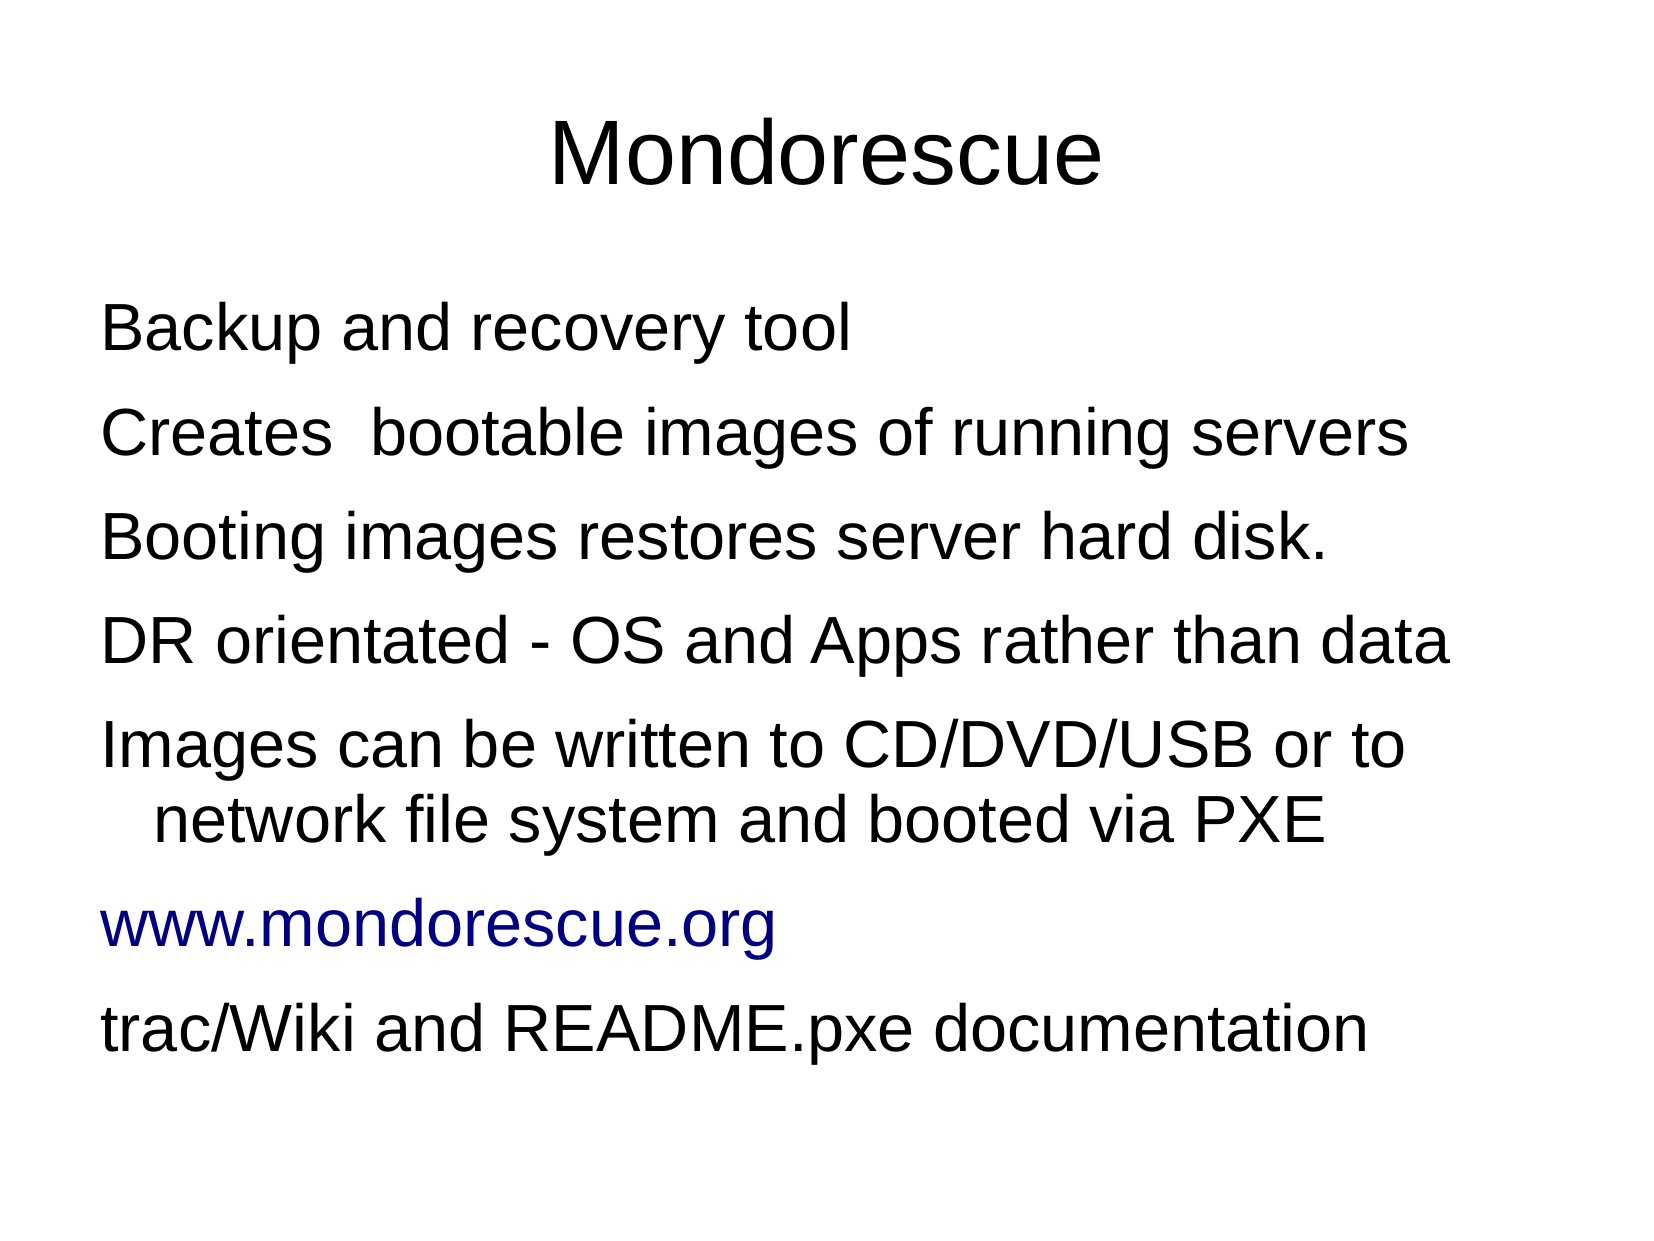

# Mondorescue
Backup and recovery tool
Creates bootable images of running servers
Booting images restores server hard disk.
DR orientated - OS and Apps rather than data
Images can be written to CD/DVD/USB or to network file system and booted via PXE
www.mondorescue.org
trac/Wiki and README.pxe documentation